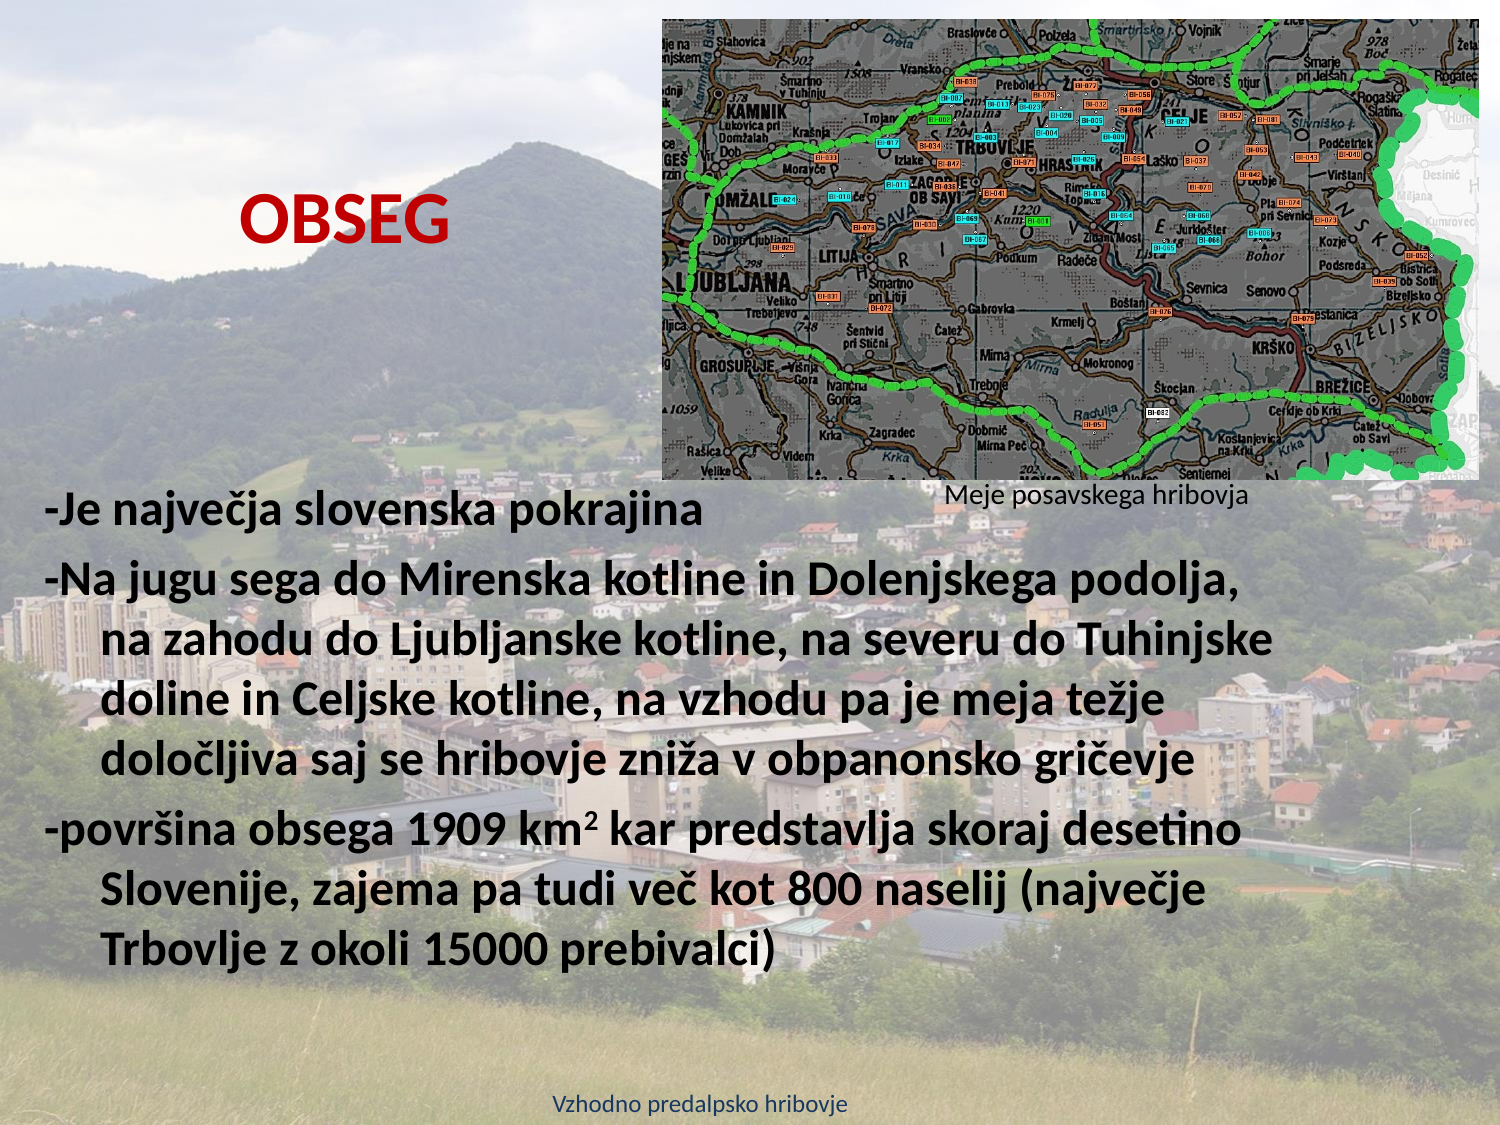

# obseg
-Je največja slovenska pokrajina
-Na jugu sega do Mirenska kotline in Dolenjskega podolja,
na zahodu do Ljubljanske kotline, na severu do Tuhinjske doline in Celjske kotline, na vzhodu pa je meja težje določljiva saj se hribovje zniža v obpanonsko gričevje
-površina obsega 1909 km2 kar predstavlja skoraj desetino Slovenije, zajema pa tudi več kot 800 naselij (največje Trbovlje z okoli 15000 prebivalci)
Meje posavskega hribovja
Vzhodno predalpsko hribovje